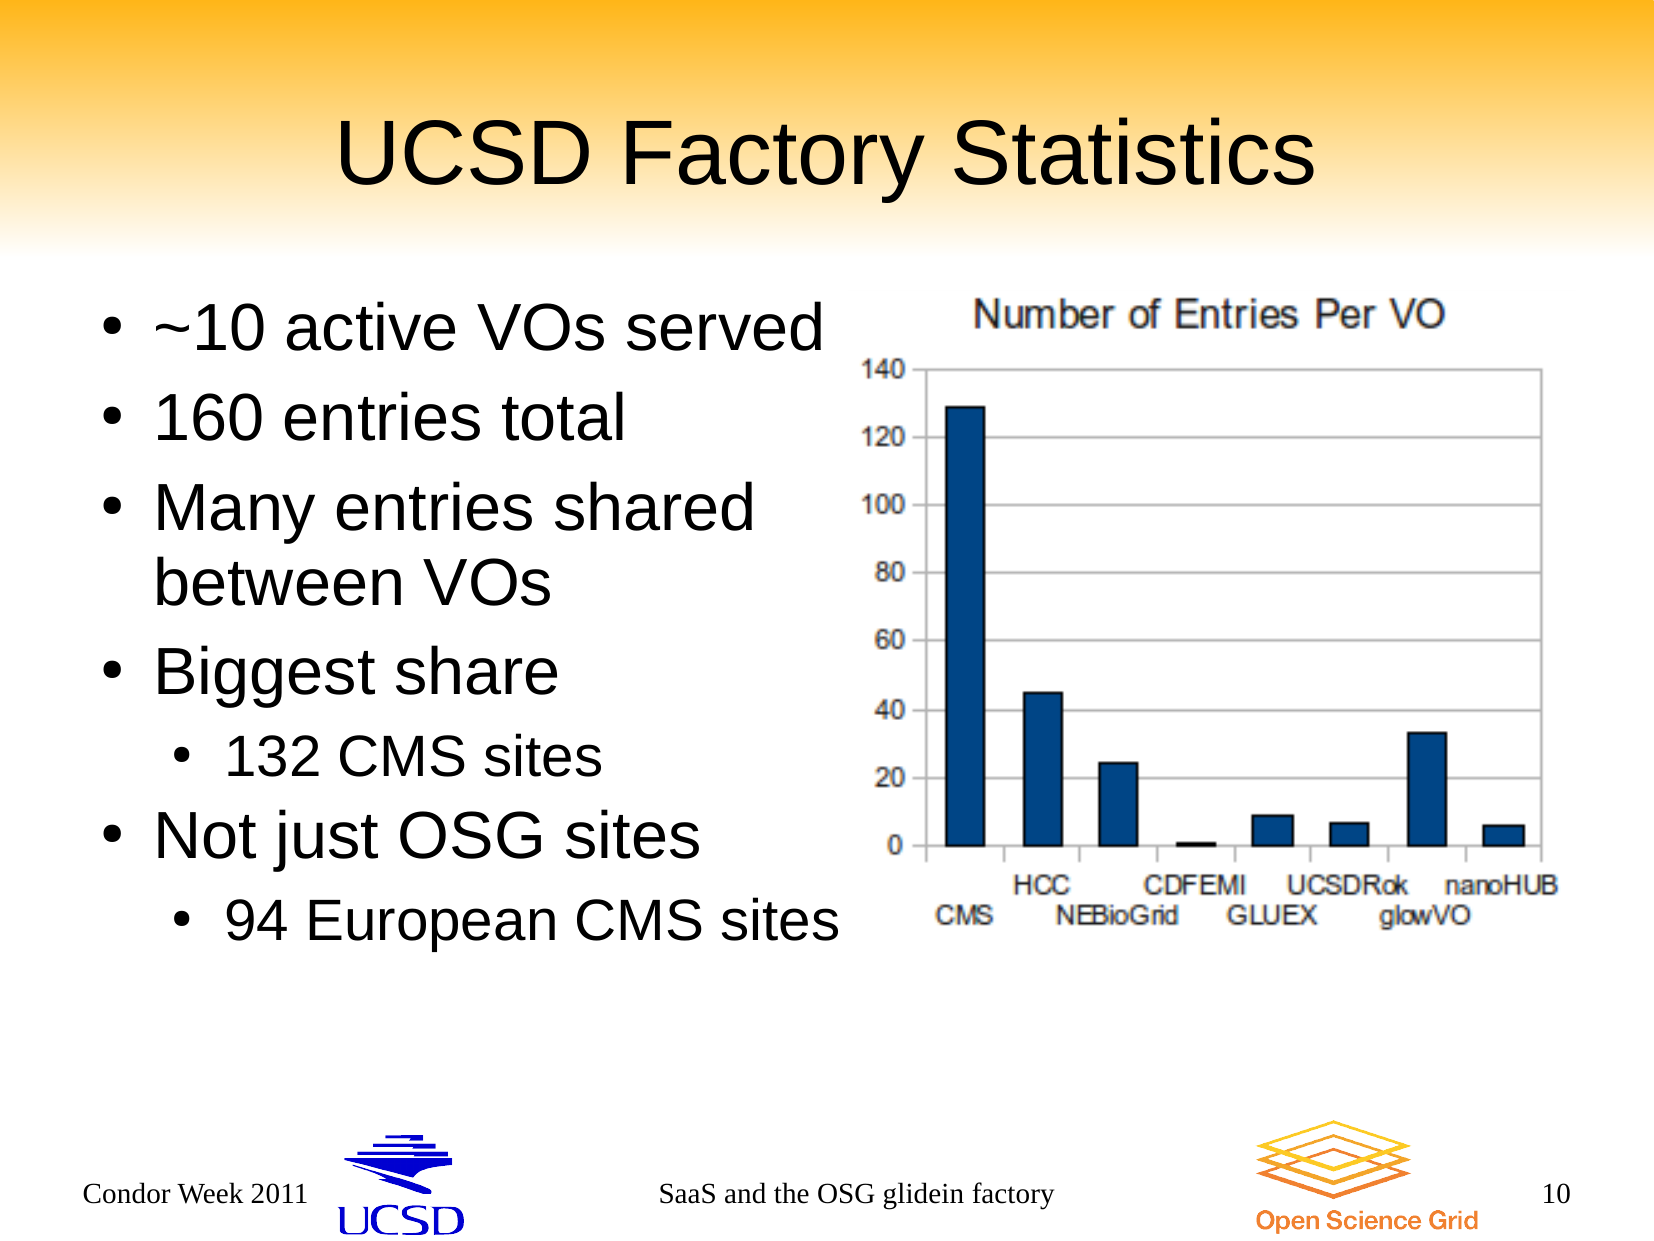

# UCSD Factory Statistics
~10 active VOs served
160 entries total
Many entries shared between VOs
Biggest share
132 CMS sites
Not just OSG sites
94 European CMS sites
Condor Week 2011
SaaS and the OSG glidein factory
10